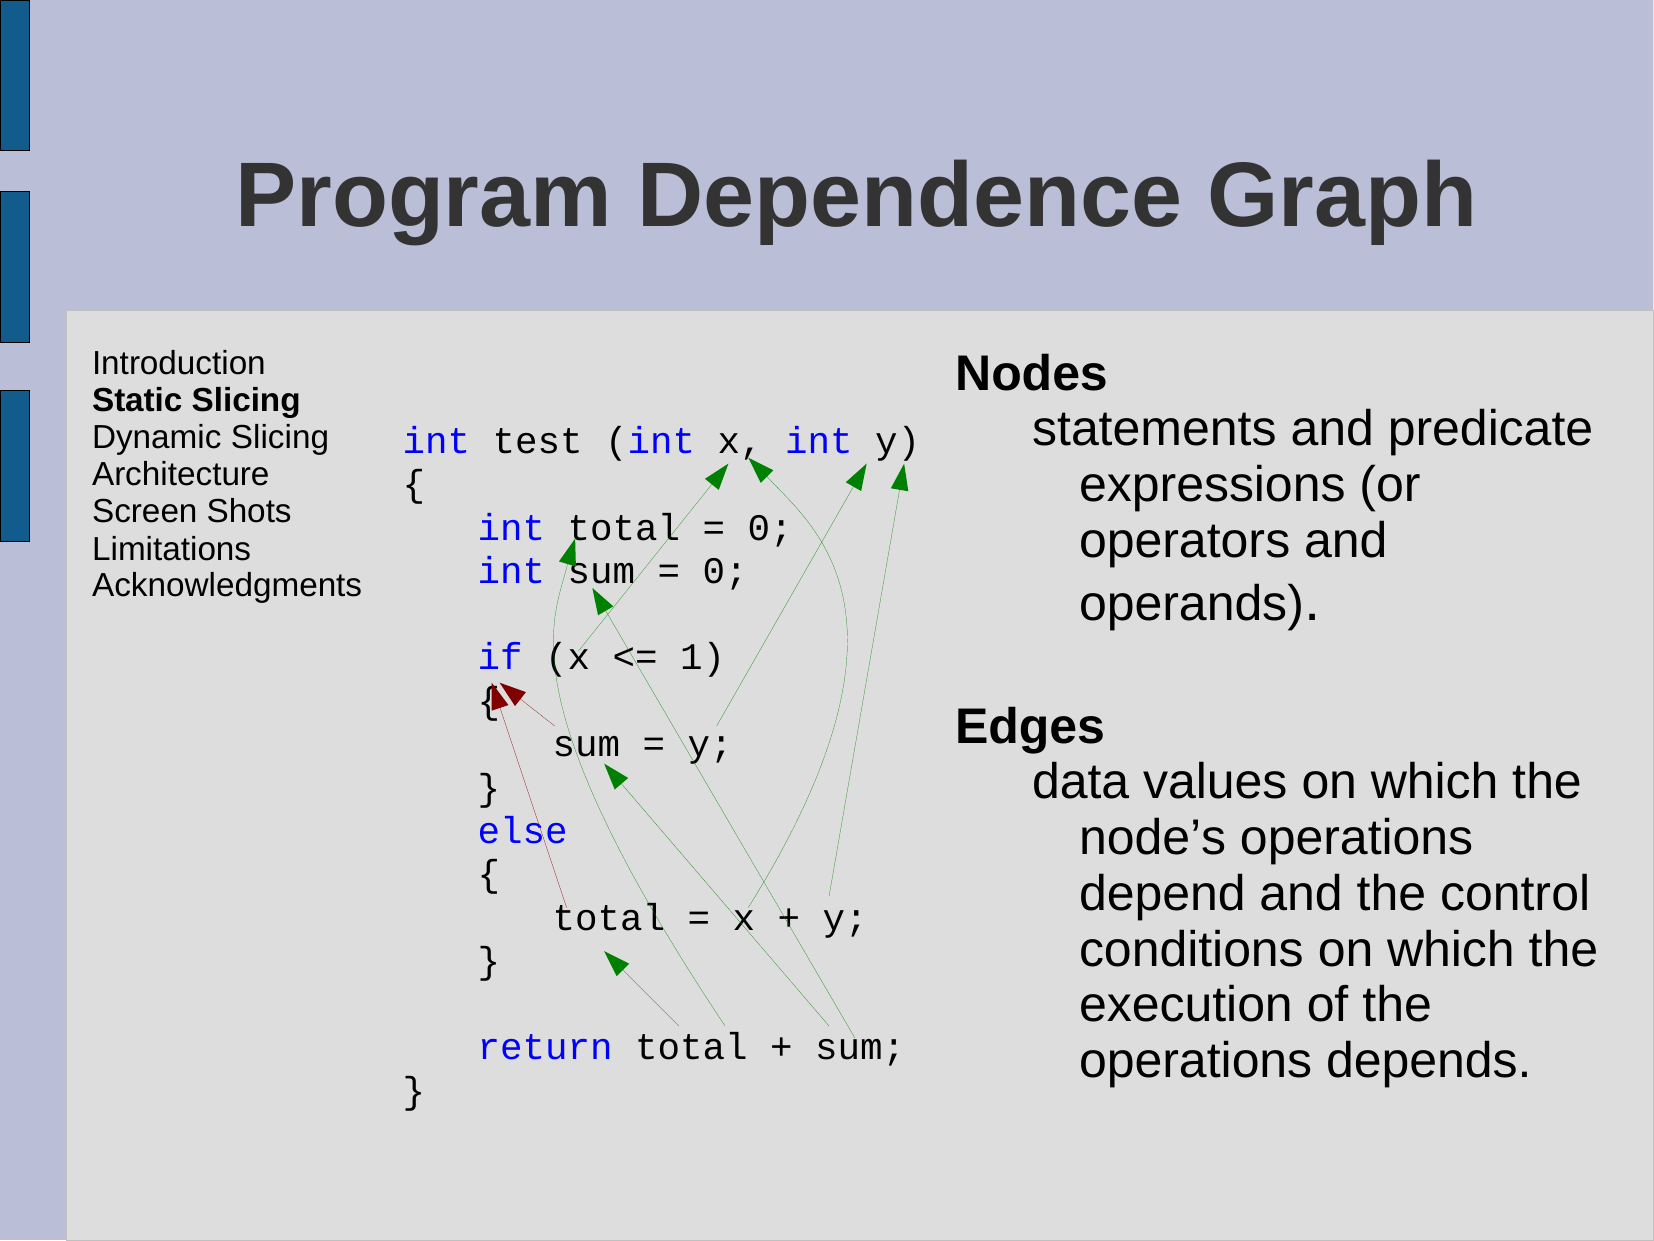

# Program Dependence Graph
Introduction
Static Slicing
Dynamic Slicing
Architecture
Screen Shots
Limitations
Acknowledgments
Nodes
statements and predicate expressions (or operators and operands).
Edges
data values on which the node’s operations depend and the control conditions on which the execution of the operations depends.
int test (int x, int y)
{
int total = 0;
int sum = 0;
if (x <= 1)
{
sum = y;
}
else
{
total = x + y;
}
return total + sum;
}